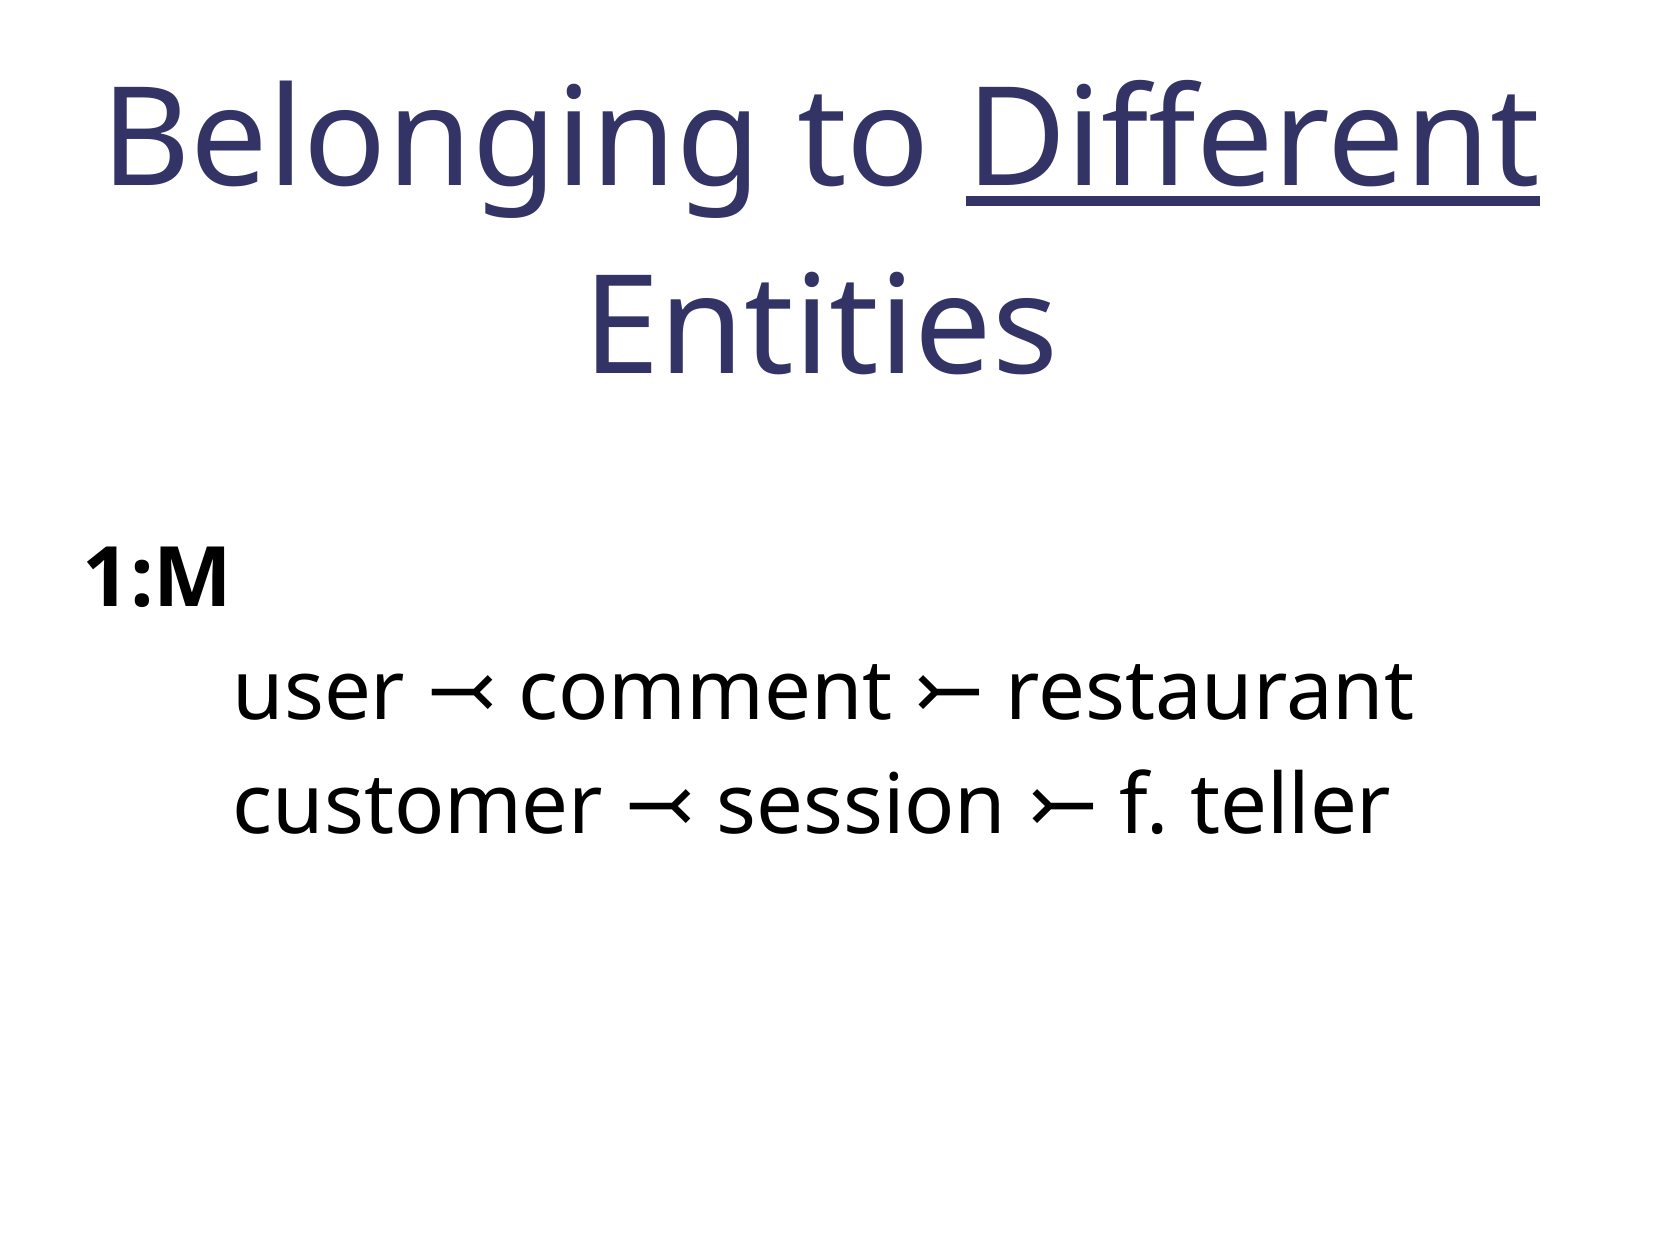

# Belonging to Different Entities
1:M
		user ⤙ comment ⤚ restaurant
		customer ⤙ session ⤚ f. teller